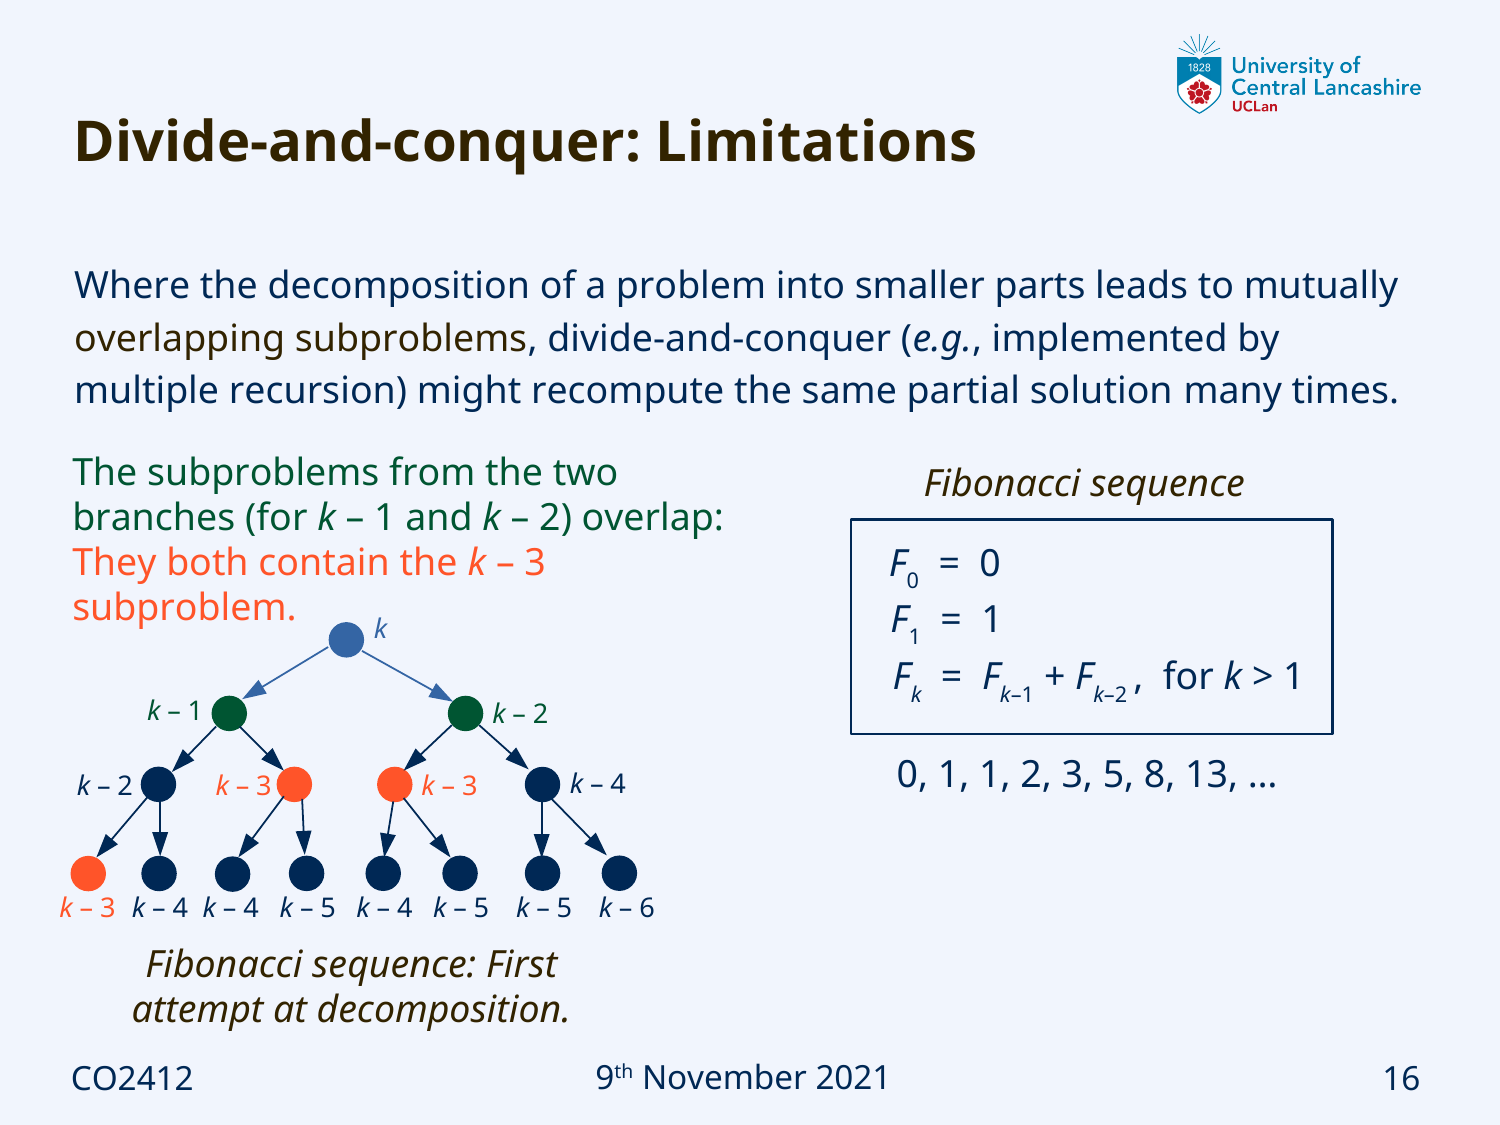

# Divide-and-conquer: Limitations
Where the decomposition of a problem into smaller parts leads to mutually overlapping subproblems, divide-and-conquer (e.g., implemented by multiple recursion) might recompute the same partial solution many times.
The subproblems from the two branches (for k – 1 and k – 2) overlap: They both contain the k – 3 subproblem.
Fibonacci sequence
F0 = 0
F1 = 1
Fk = Fk–1 + Fk–2 , for k > 1
k
k – 1
k – 2
0, 1, 1, 2, 3, 5, 8, 13, …
k – 4
k – 2
k – 3
k – 3
k – 3
k – 4
k – 4
k – 4
k – 5
k – 5
k – 5
k – 6
Fibonacci sequence: First attempt at decomposition.